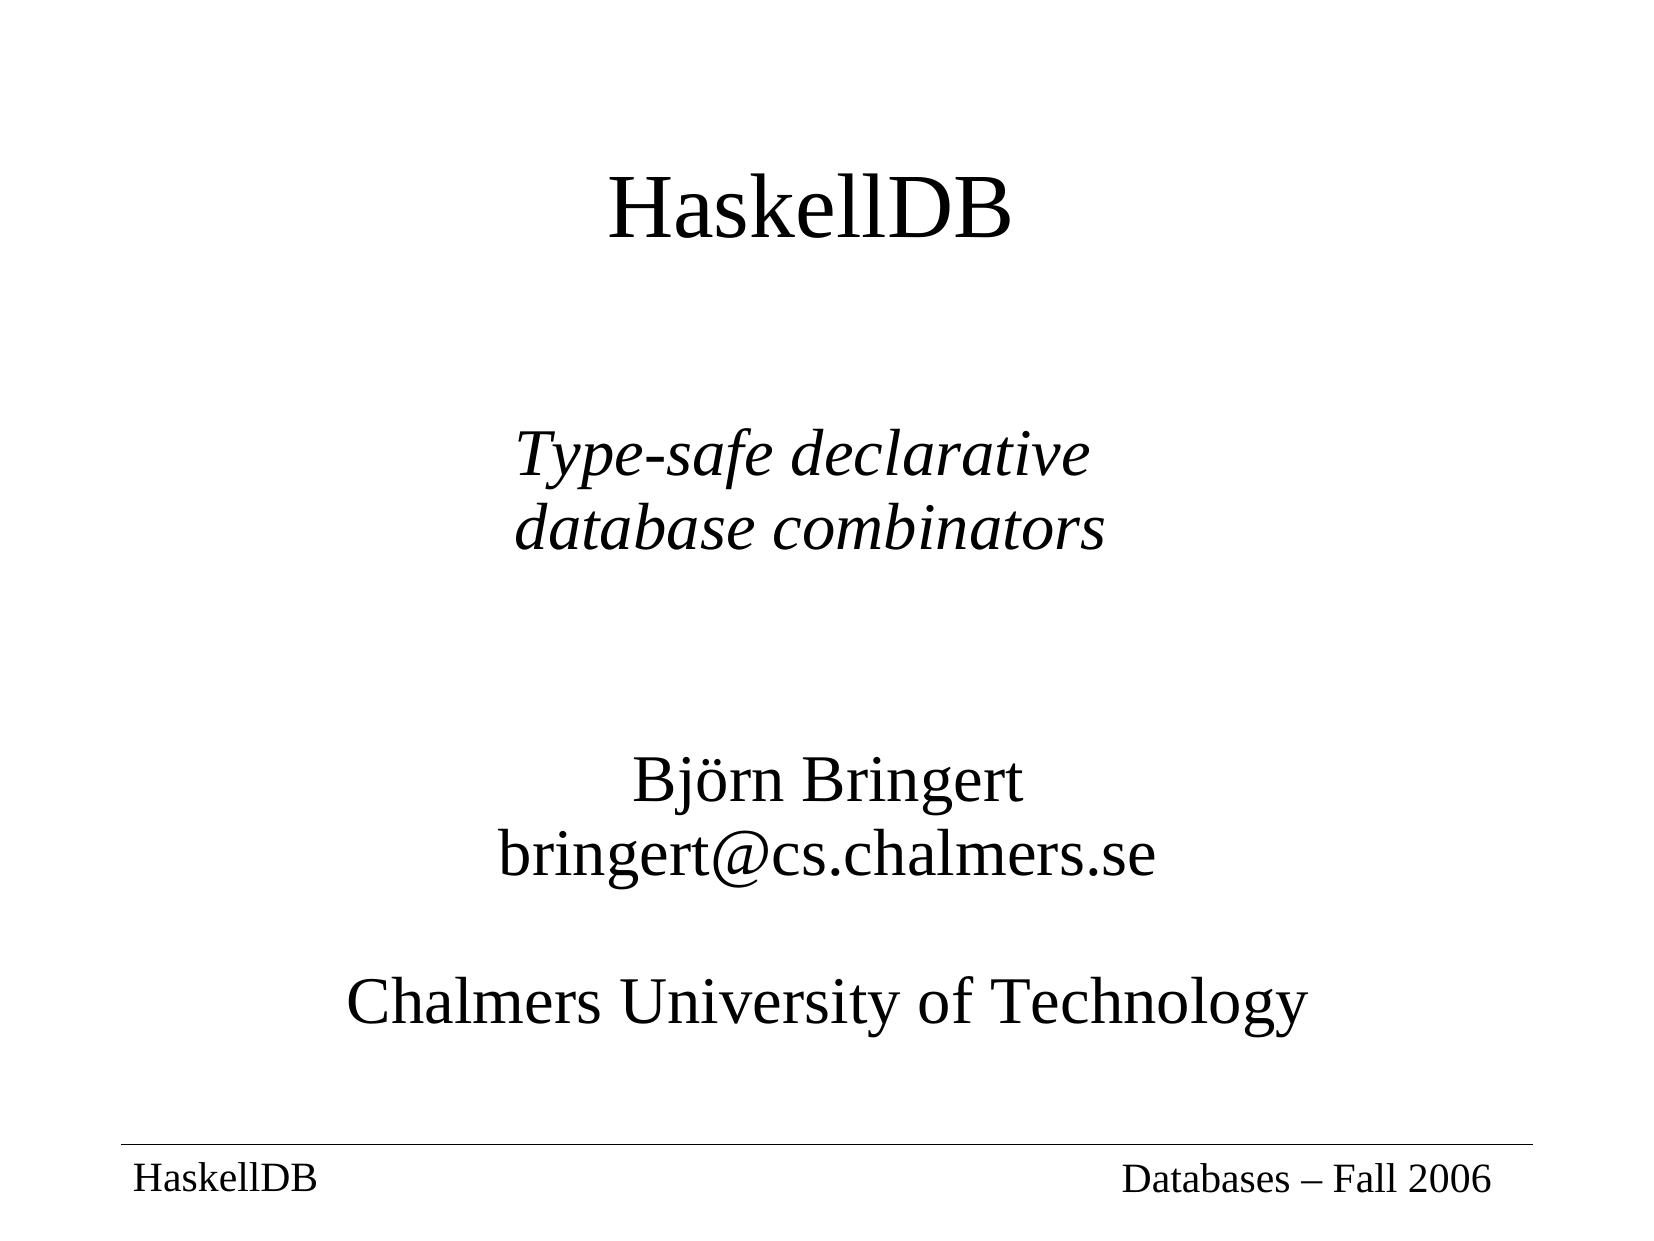

# HaskellDB
Type-safe declarative
database combinators
Björn Bringert
bringert@cs.chalmers.se
Chalmers University of Technology